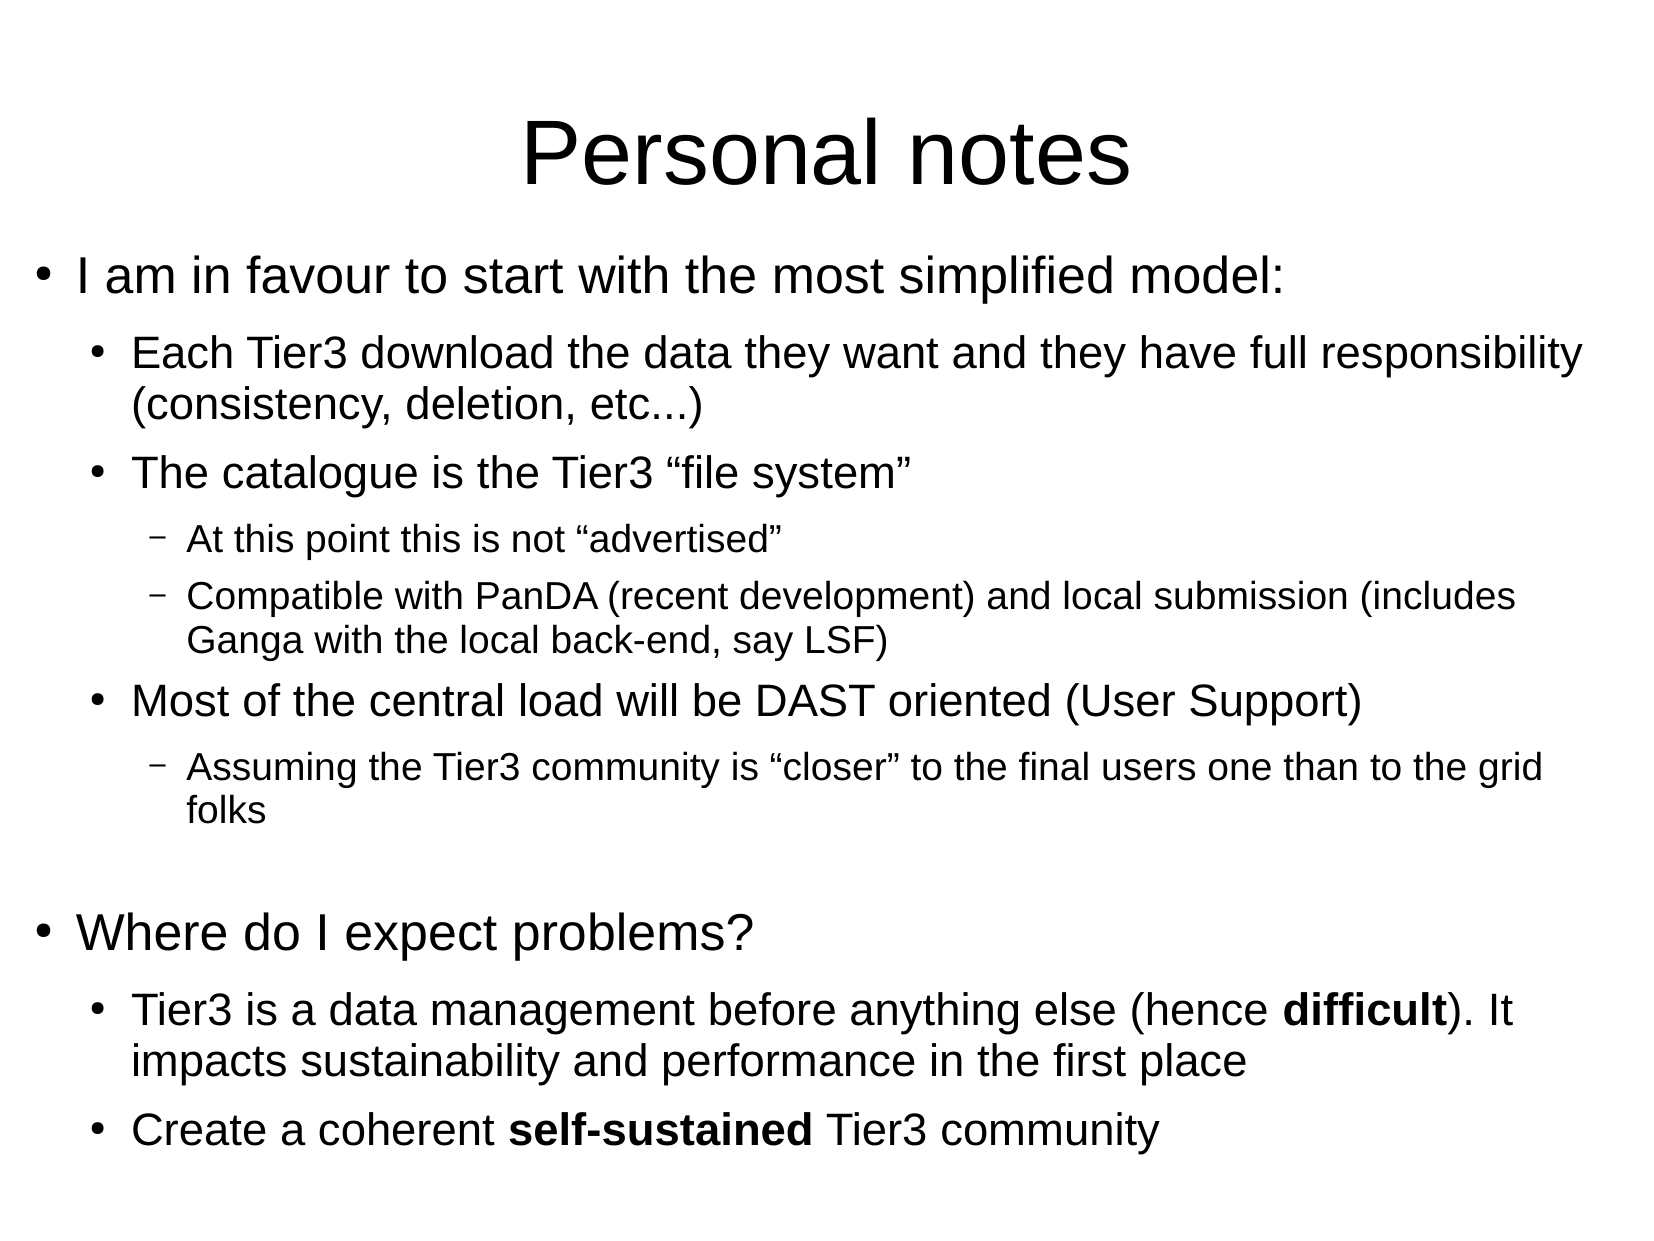

# Personal notes
I am in favour to start with the most simplified model:
Each Tier3 download the data they want and they have full responsibility (consistency, deletion, etc...)
The catalogue is the Tier3 “file system”
At this point this is not “advertised”
Compatible with PanDA (recent development) and local submission (includes Ganga with the local back-end, say LSF)
Most of the central load will be DAST oriented (User Support)
Assuming the Tier3 community is “closer” to the final users one than to the grid folks
Where do I expect problems?
Tier3 is a data management before anything else (hence difficult). It impacts sustainability and performance in the first place
Create a coherent self-sustained Tier3 community